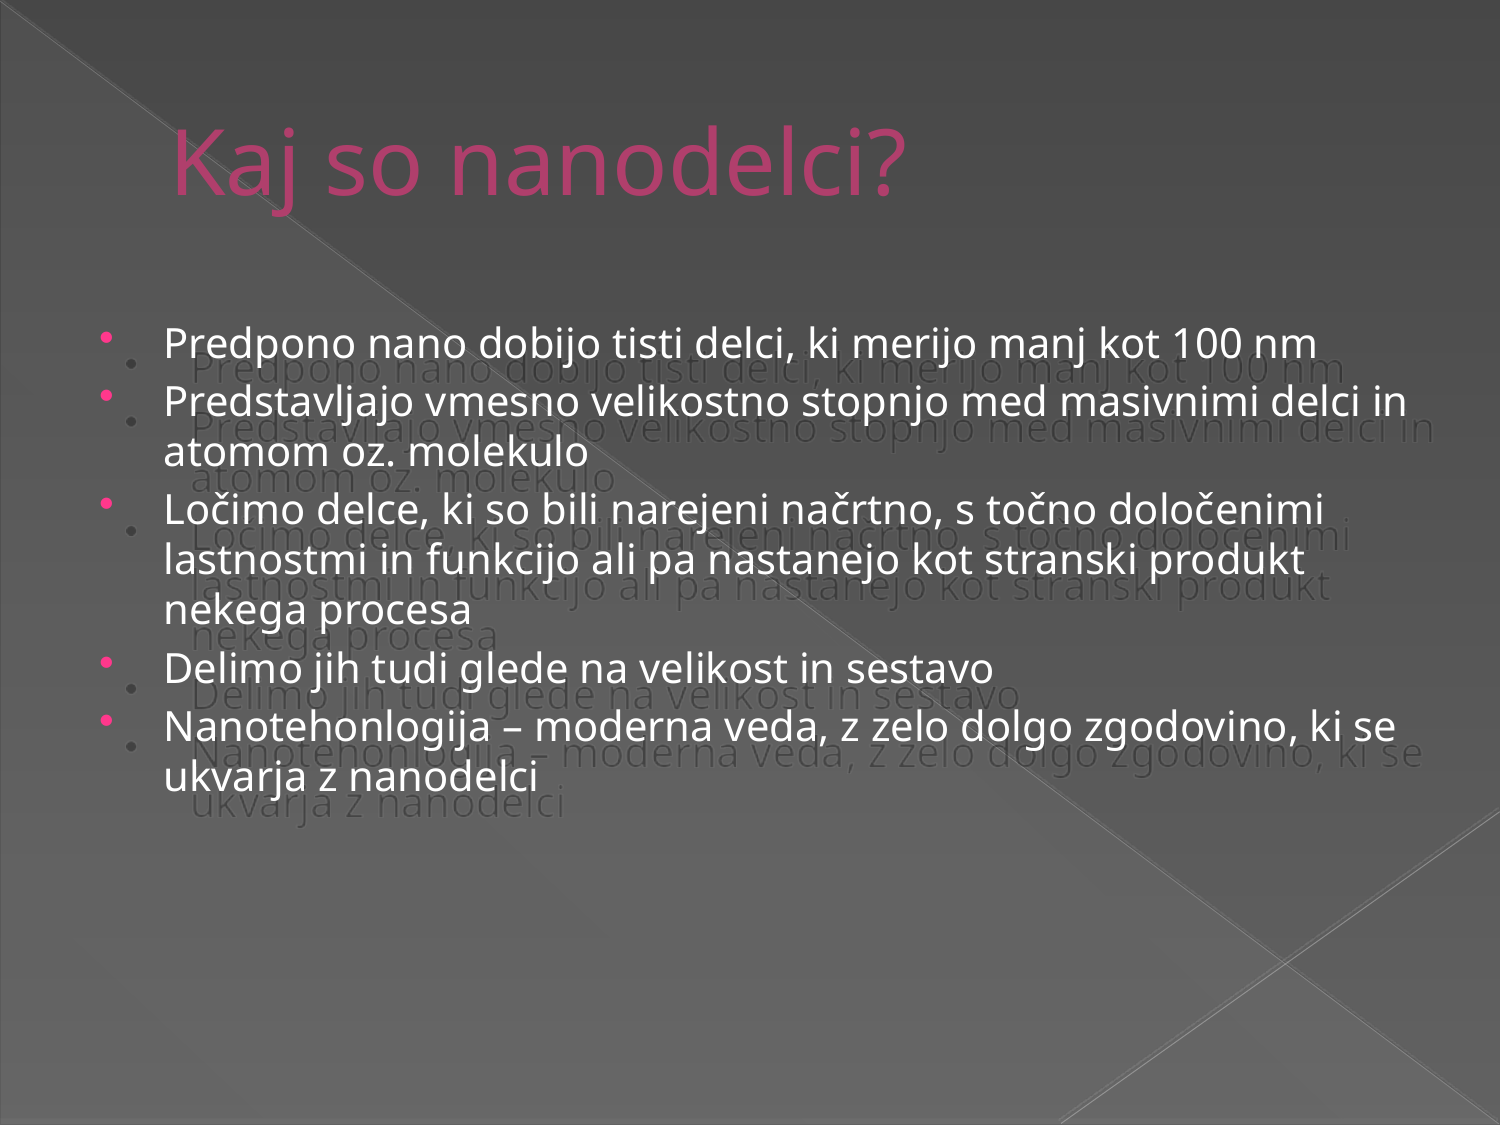

# Kaj so nanodelci?
Predpono nano dobijo tisti delci, ki merijo manj kot 100 nm
Predstavljajo vmesno velikostno stopnjo med masivnimi delci in atomom oz. molekulo
Ločimo delce, ki so bili narejeni načrtno, s točno določenimi lastnostmi in funkcijo ali pa nastanejo kot stranski produkt nekega procesa
Delimo jih tudi glede na velikost in sestavo
Nanotehonlogija – moderna veda, z zelo dolgo zgodovino, ki se ukvarja z nanodelci